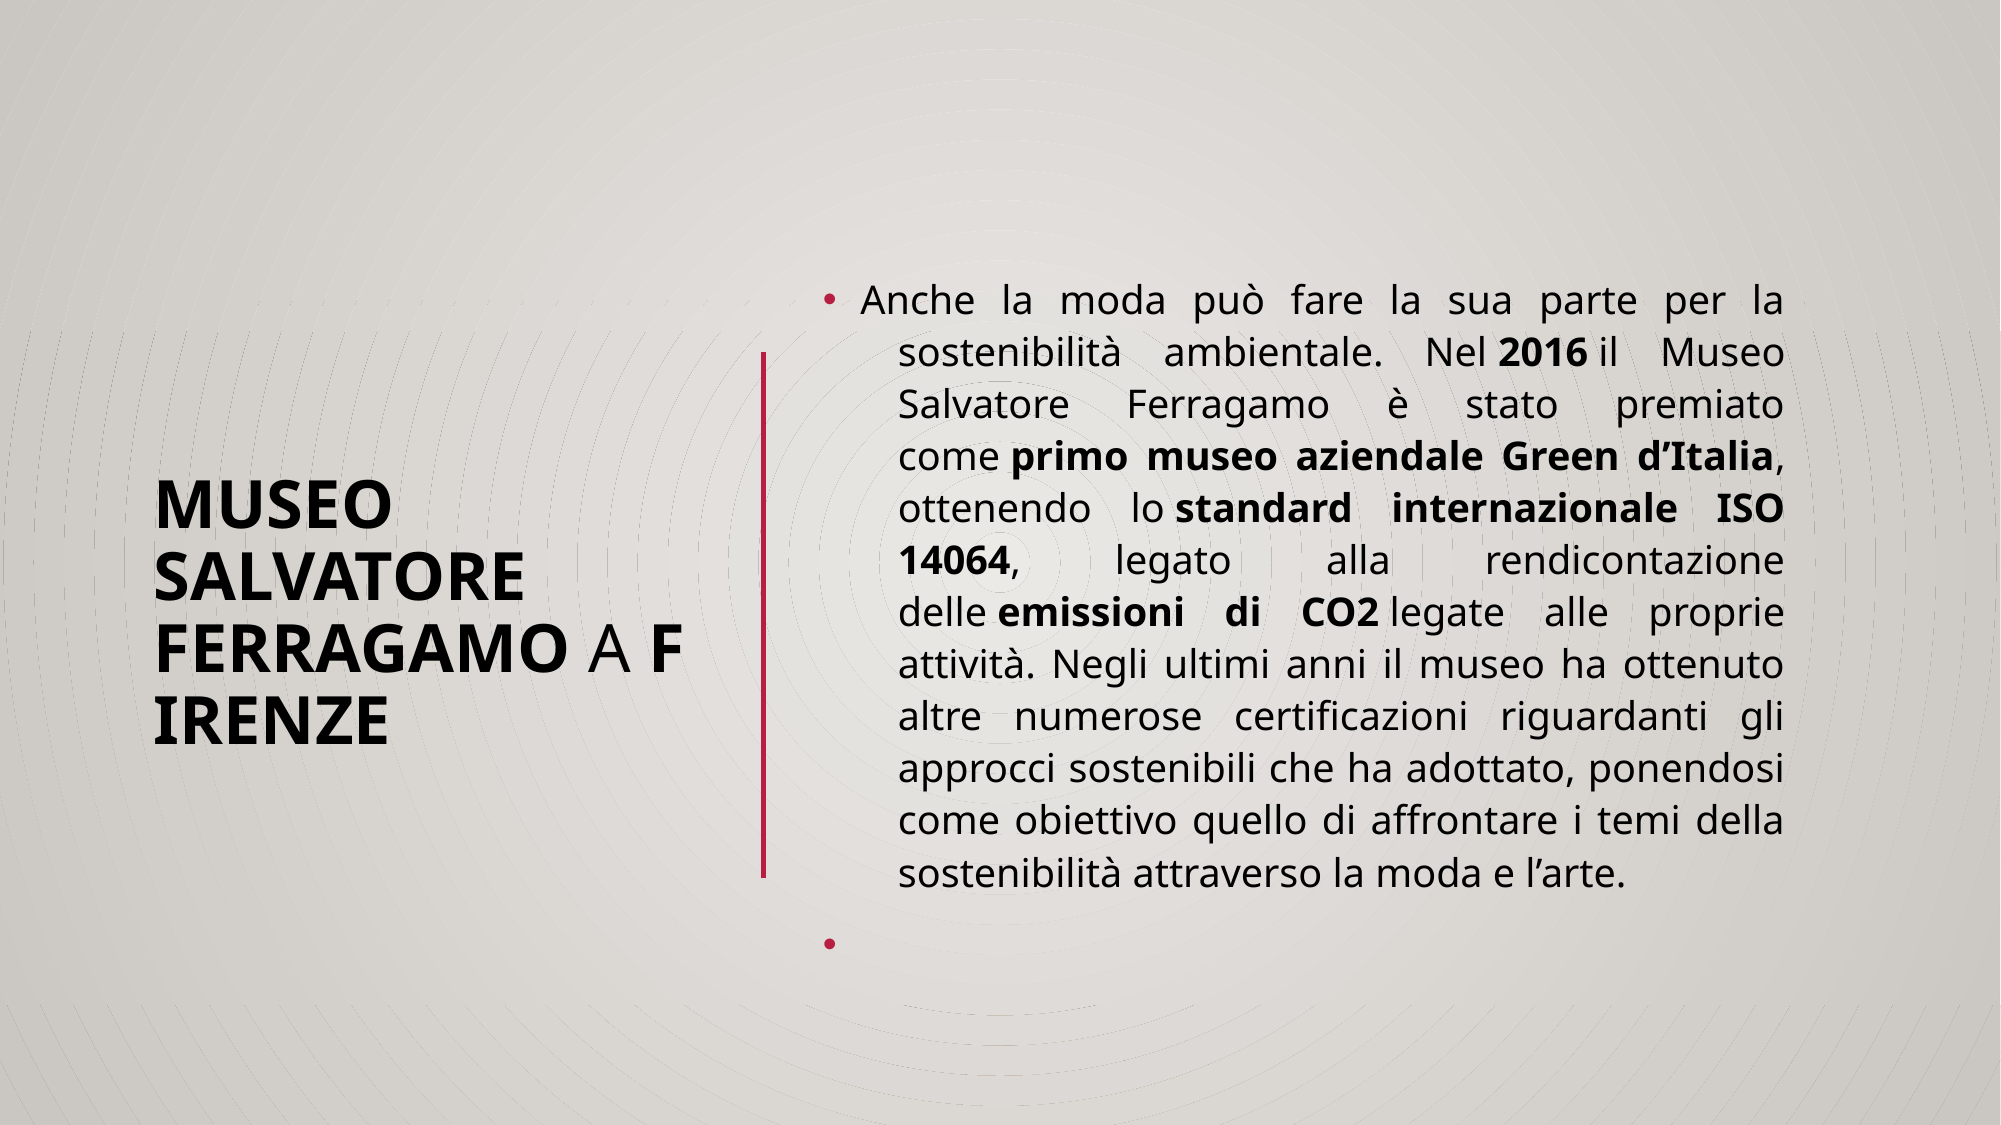

# Museo Salvatore Ferragamo a Firenze
Anche la moda può fare la sua parte per la sostenibilità ambientale. Nel 2016 il Museo Salvatore Ferragamo è stato premiato come primo museo aziendale Green d’Italia, ottenendo lo standard internazionale ISO 14064, legato alla rendicontazione delle emissioni di CO2 legate alle proprie attività. Negli ultimi anni il museo ha ottenuto altre numerose certificazioni riguardanti gli approcci sostenibili che ha adottato, ponendosi come obiettivo quello di affrontare i temi della sostenibilità attraverso la moda e l’arte.